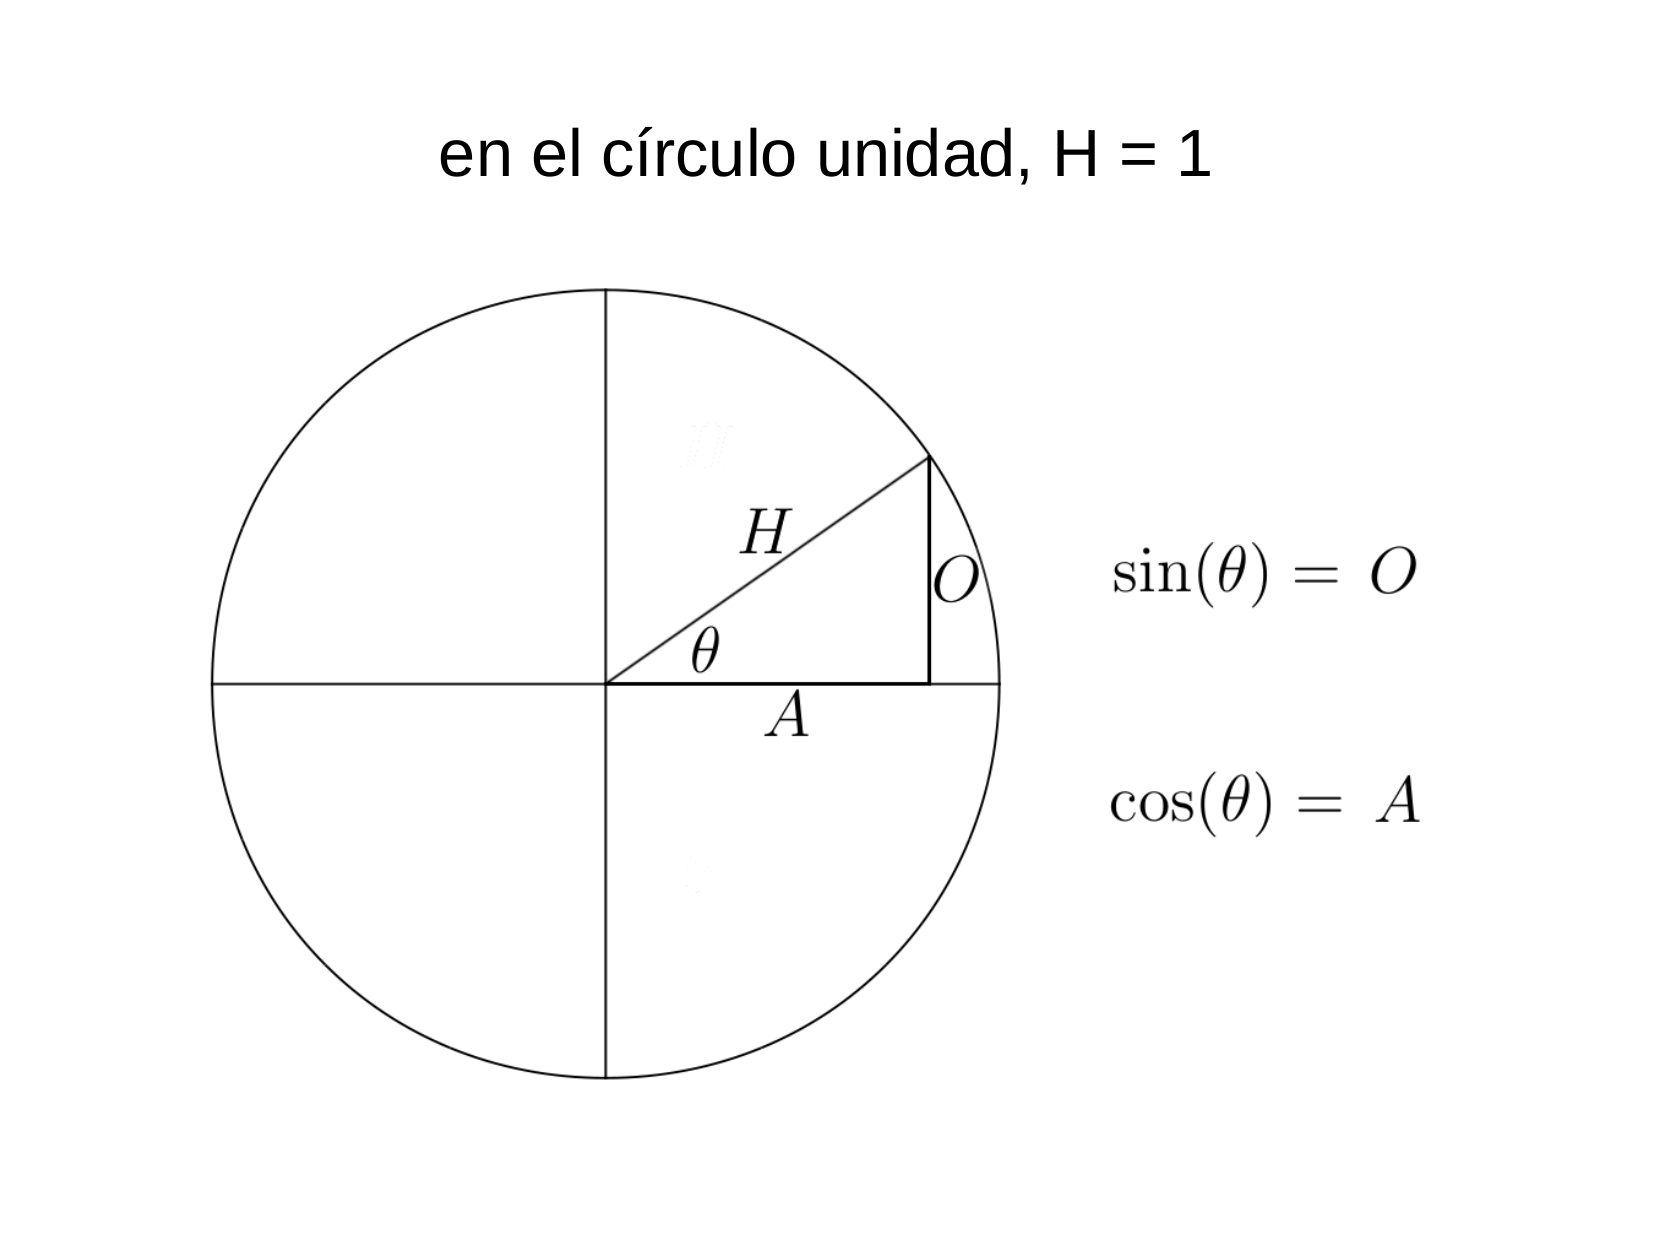

# en el círculo unidad, H = 1